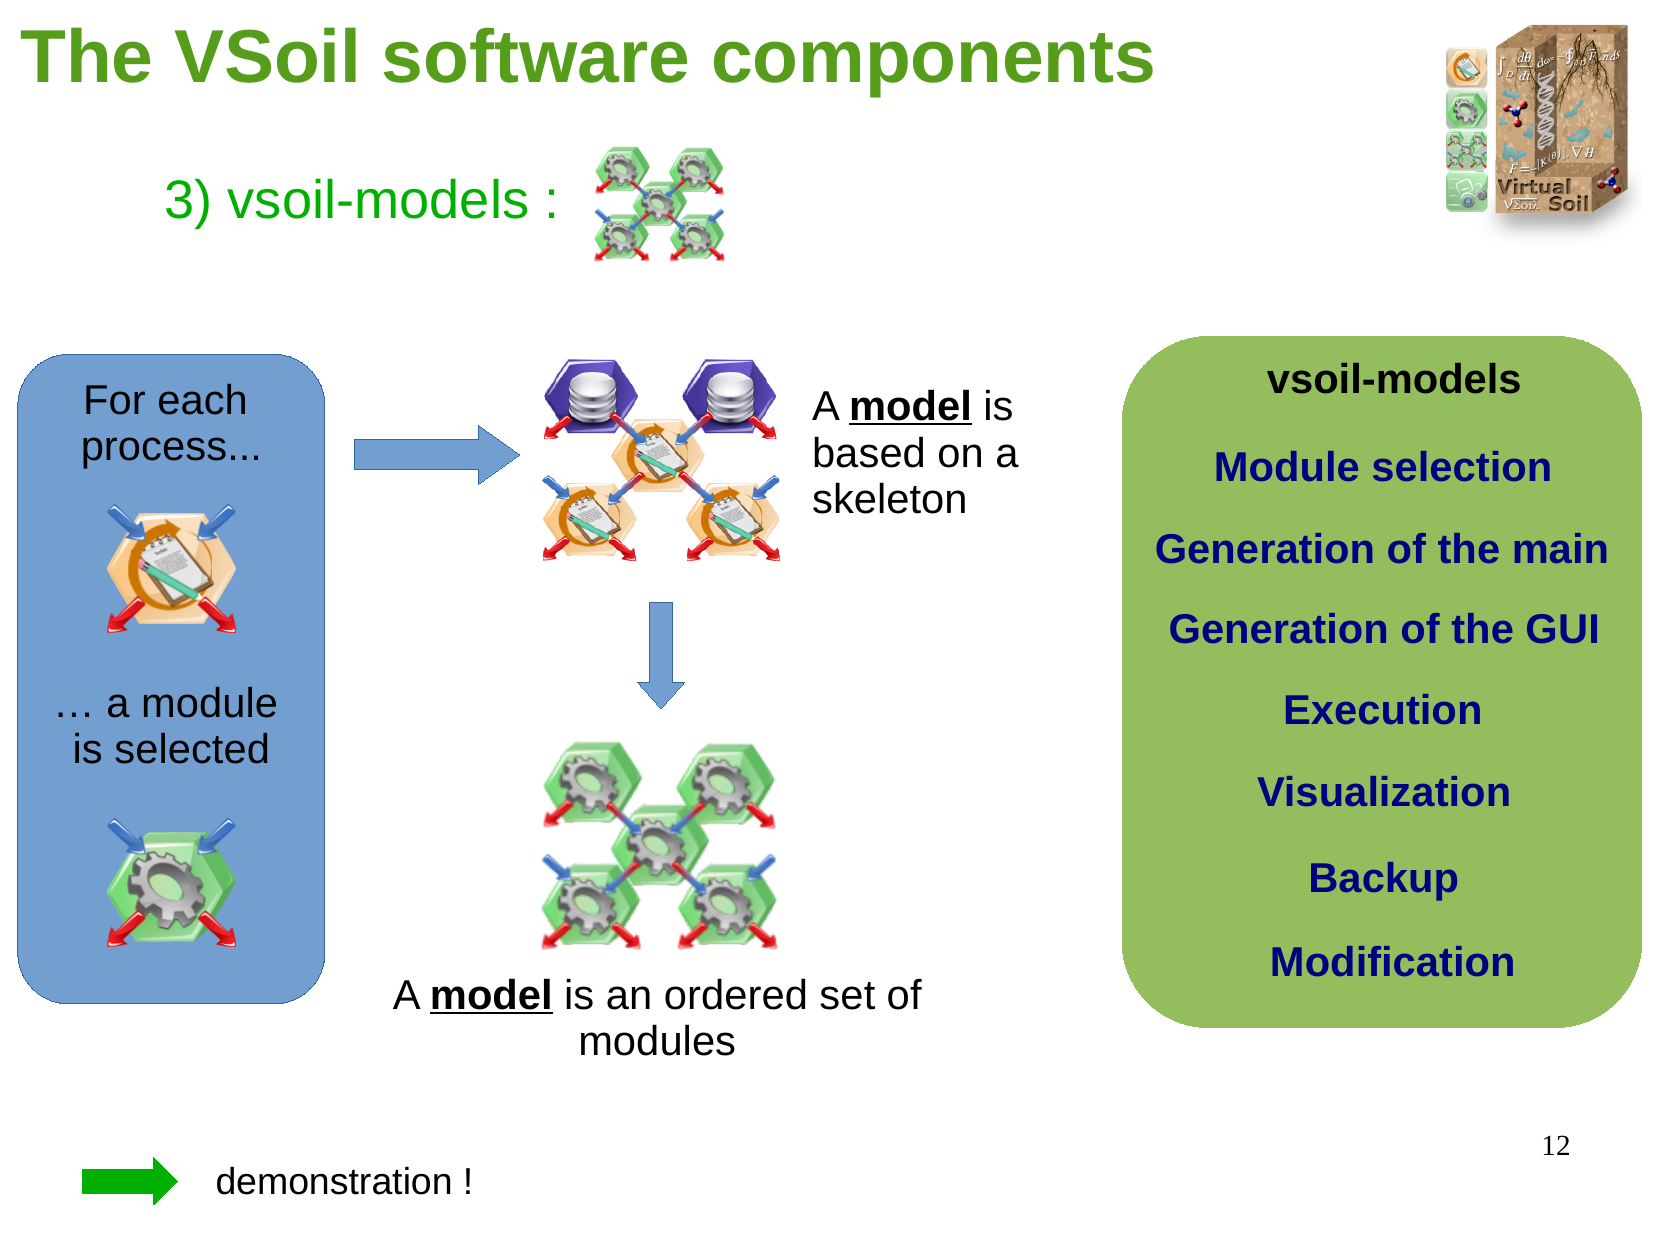

The VSoil software components
# 3) vsoil-models :
vsoil-models
For each
process...
… a module
is selected
A model is
based on a
skeleton
Module selection
Generation of the main
Generation of the GUI
Execution
Visualization
Backup
Modification
A model is an ordered set of modules
12
demonstration !